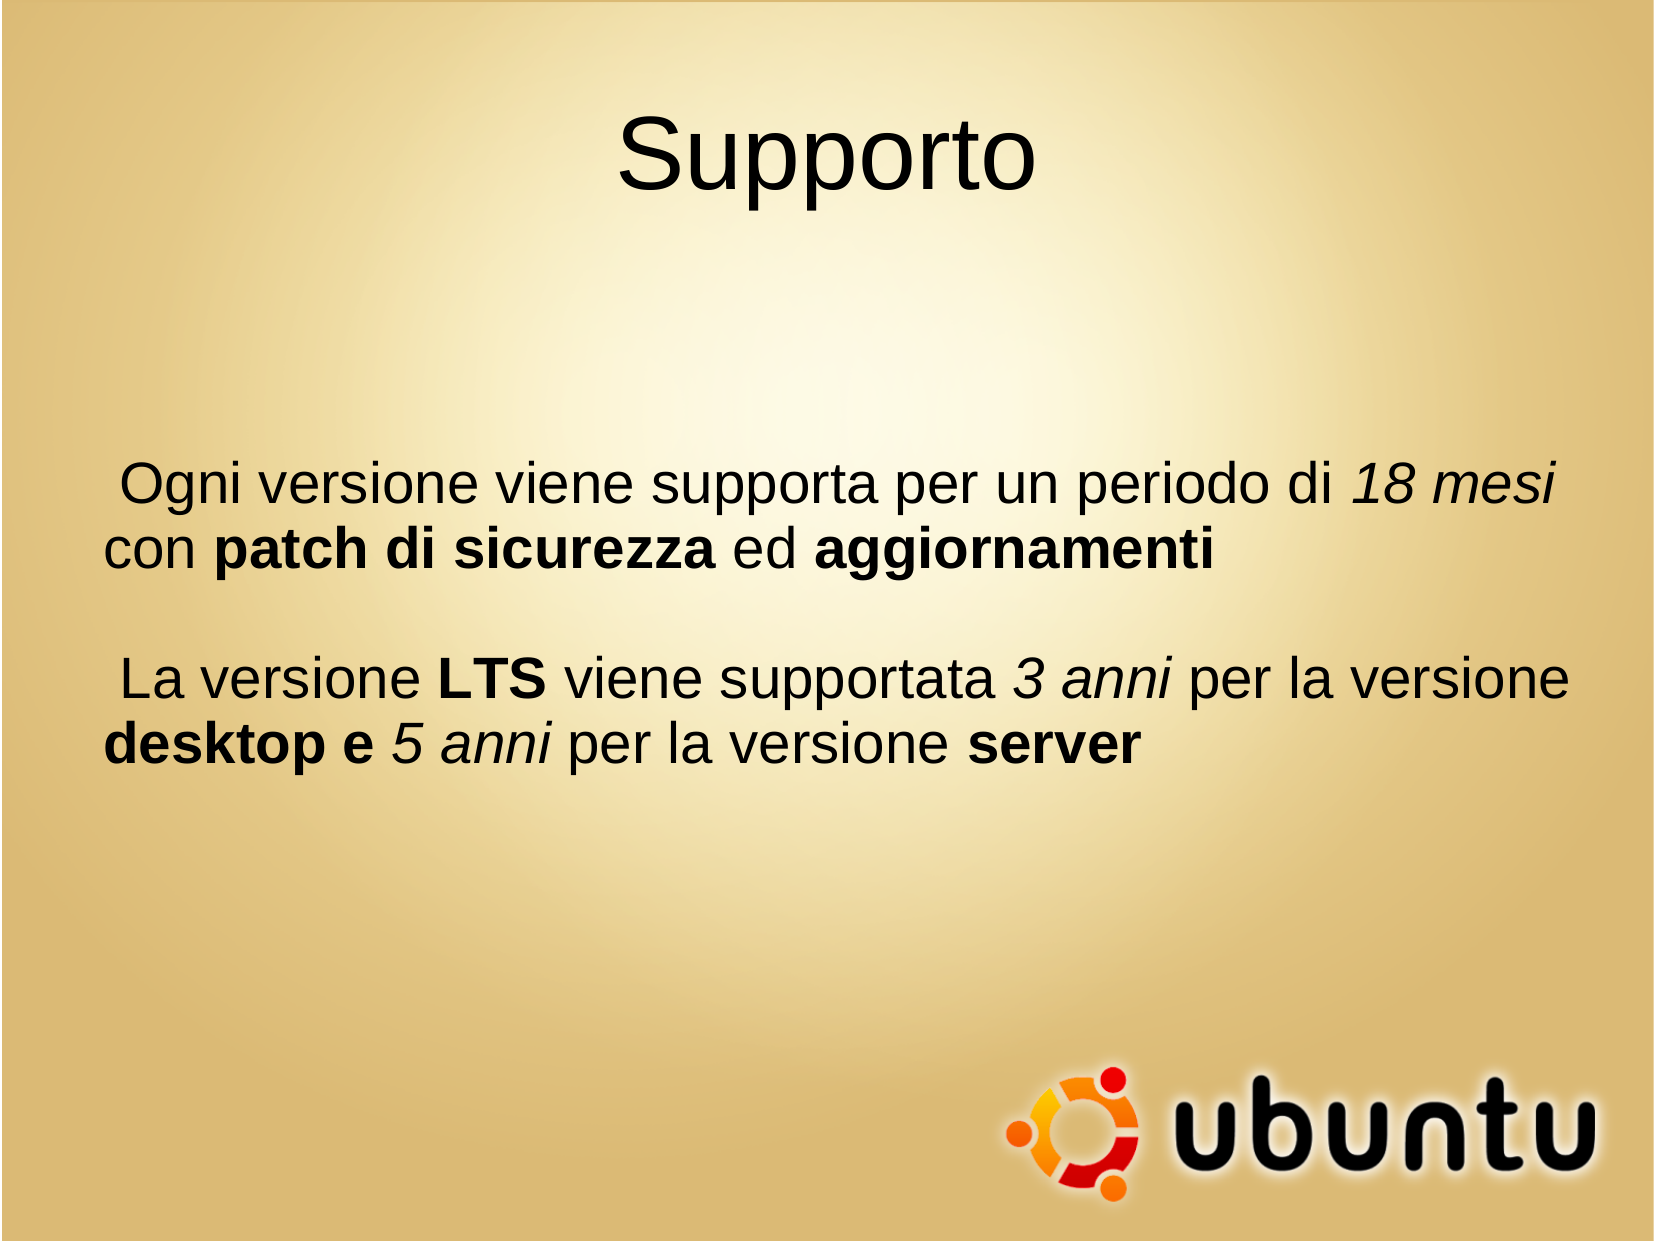

# Supporto
 Ogni versione viene supporta per un periodo di 18 mesi con patch di sicurezza ed aggiornamenti
 La versione LTS viene supportata 3 anni per la versione desktop e 5 anni per la versione server